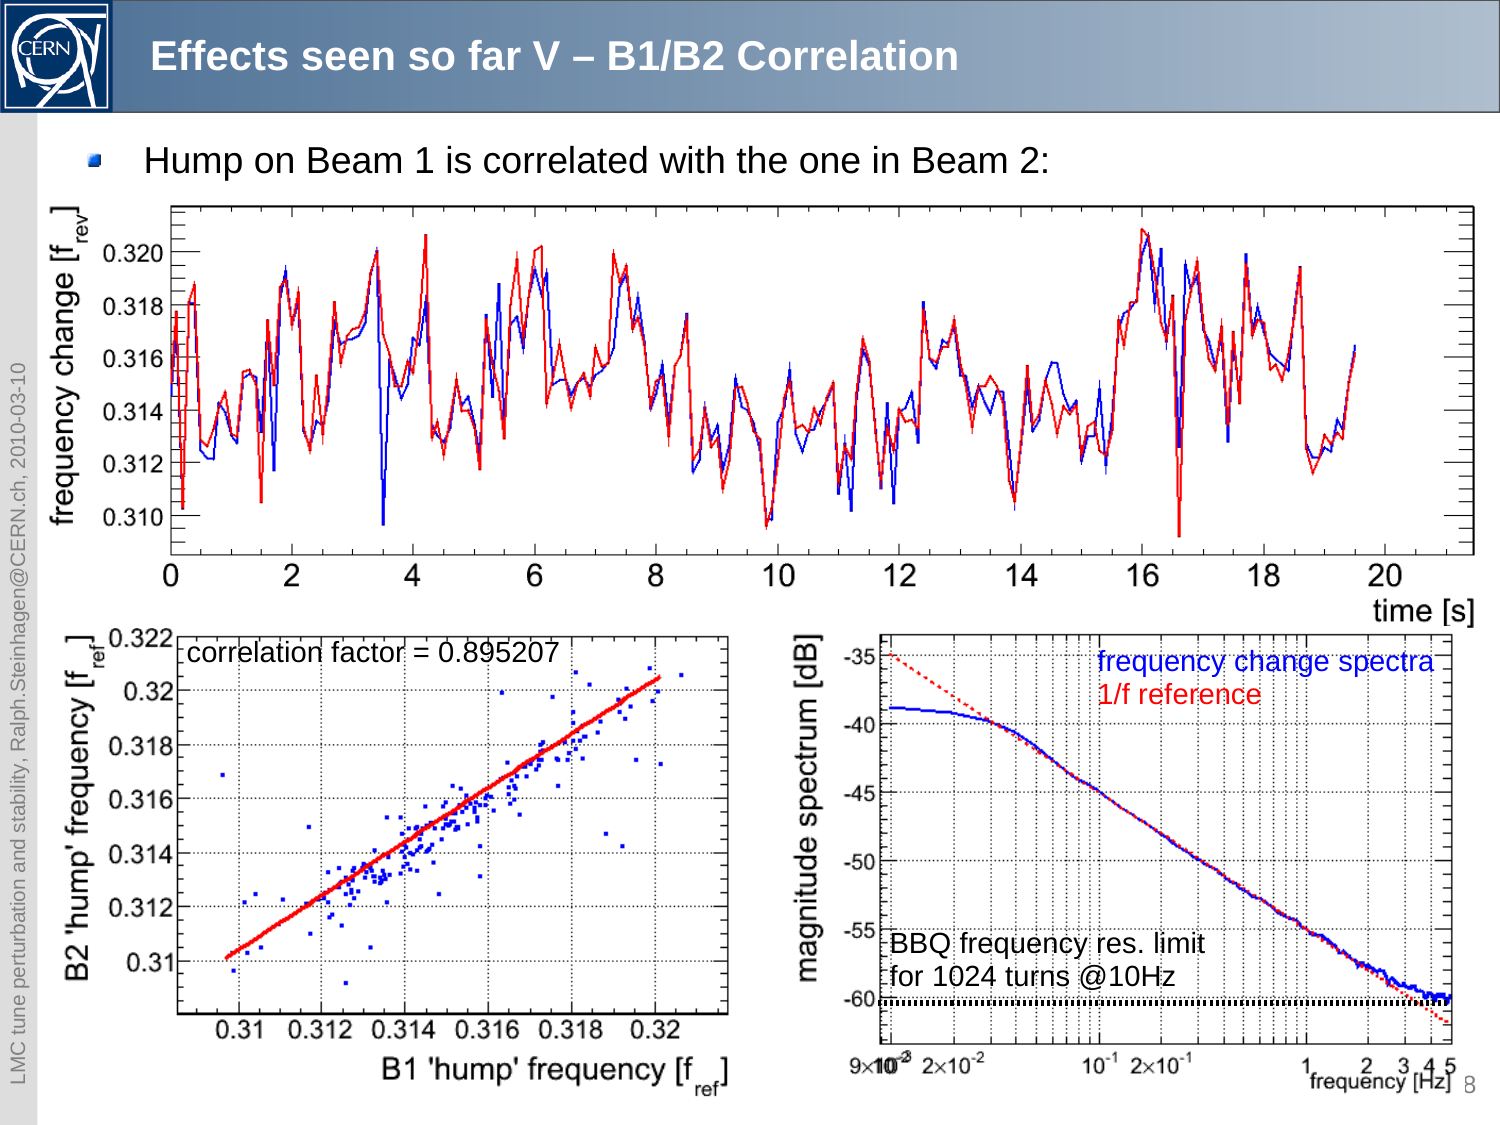

# Effects seen so far V – B1/B2 Correlation
Hump on Beam 1 is correlated with the one in Beam 2:
correlation factor = 0.895207
frequency change spectra
1/f reference
BBQ frequency res. limit
for 1024 turns @10Hz